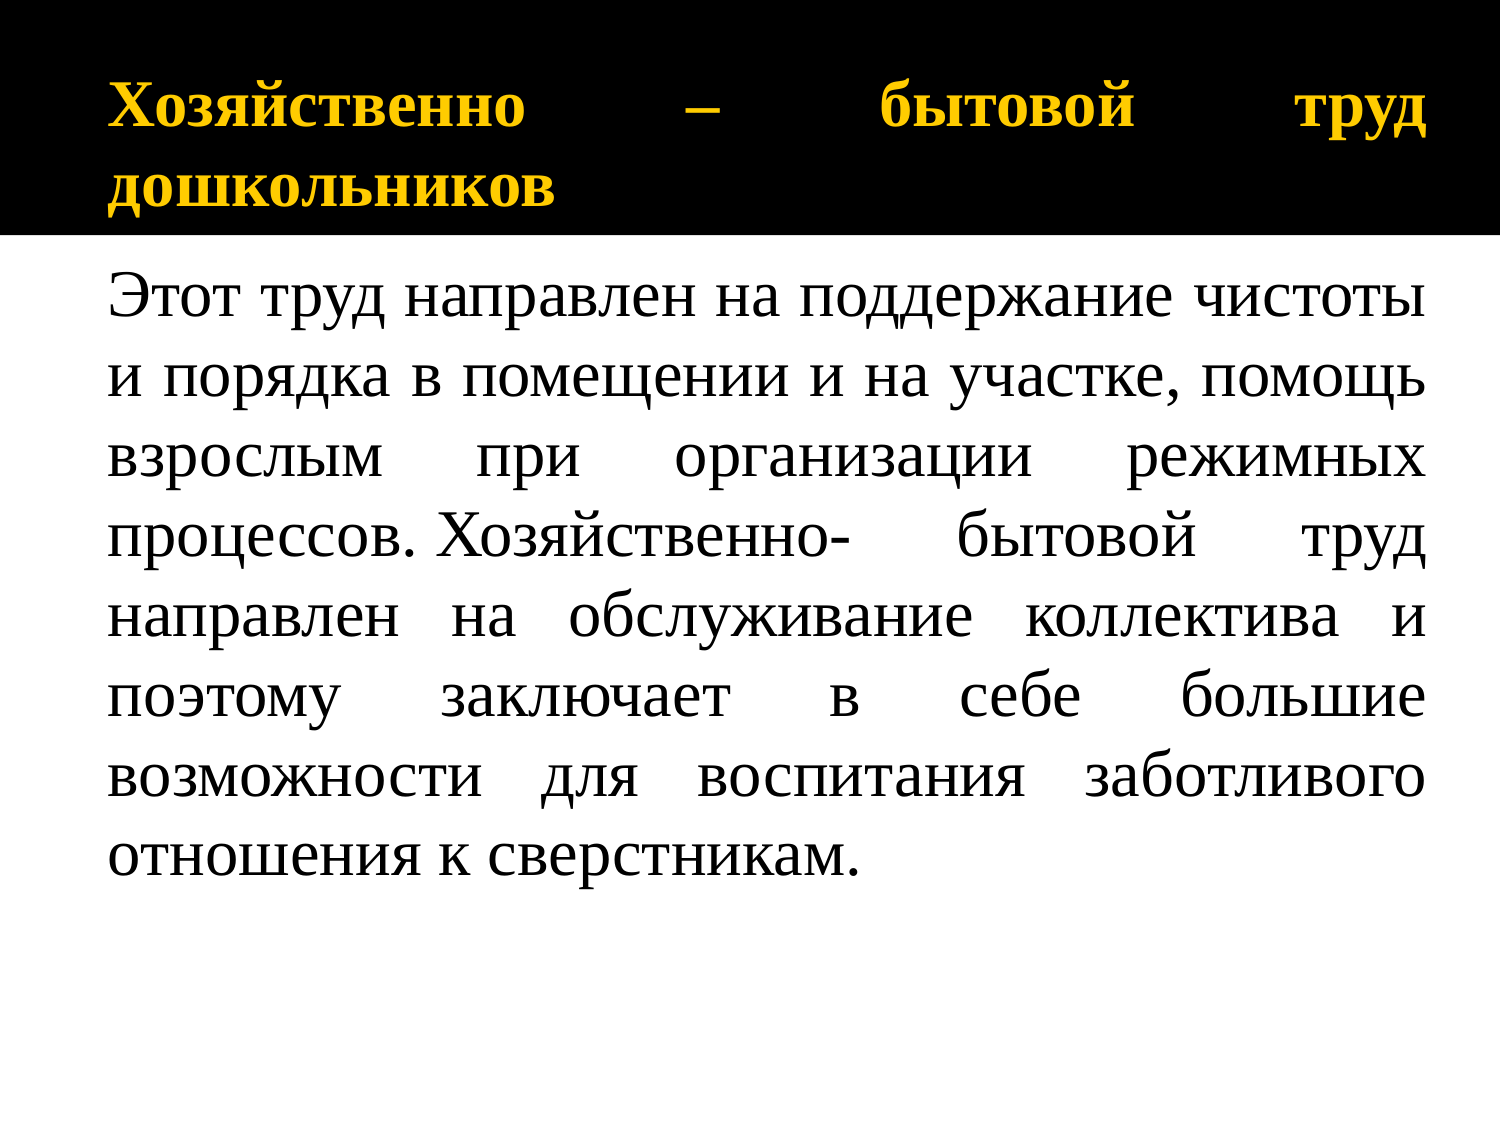

# Хозяйственно – бытовой труд дошкольников .
Этот труд направлен на поддержание чистоты и порядка в помещении и на участке, помощь взрослым при организации режимных процессов. Хозяйственно- бытовой труд направлен на обслуживание коллектива и поэтому заключает в себе большие возможности для воспитания заботливого отношения к сверстникам.